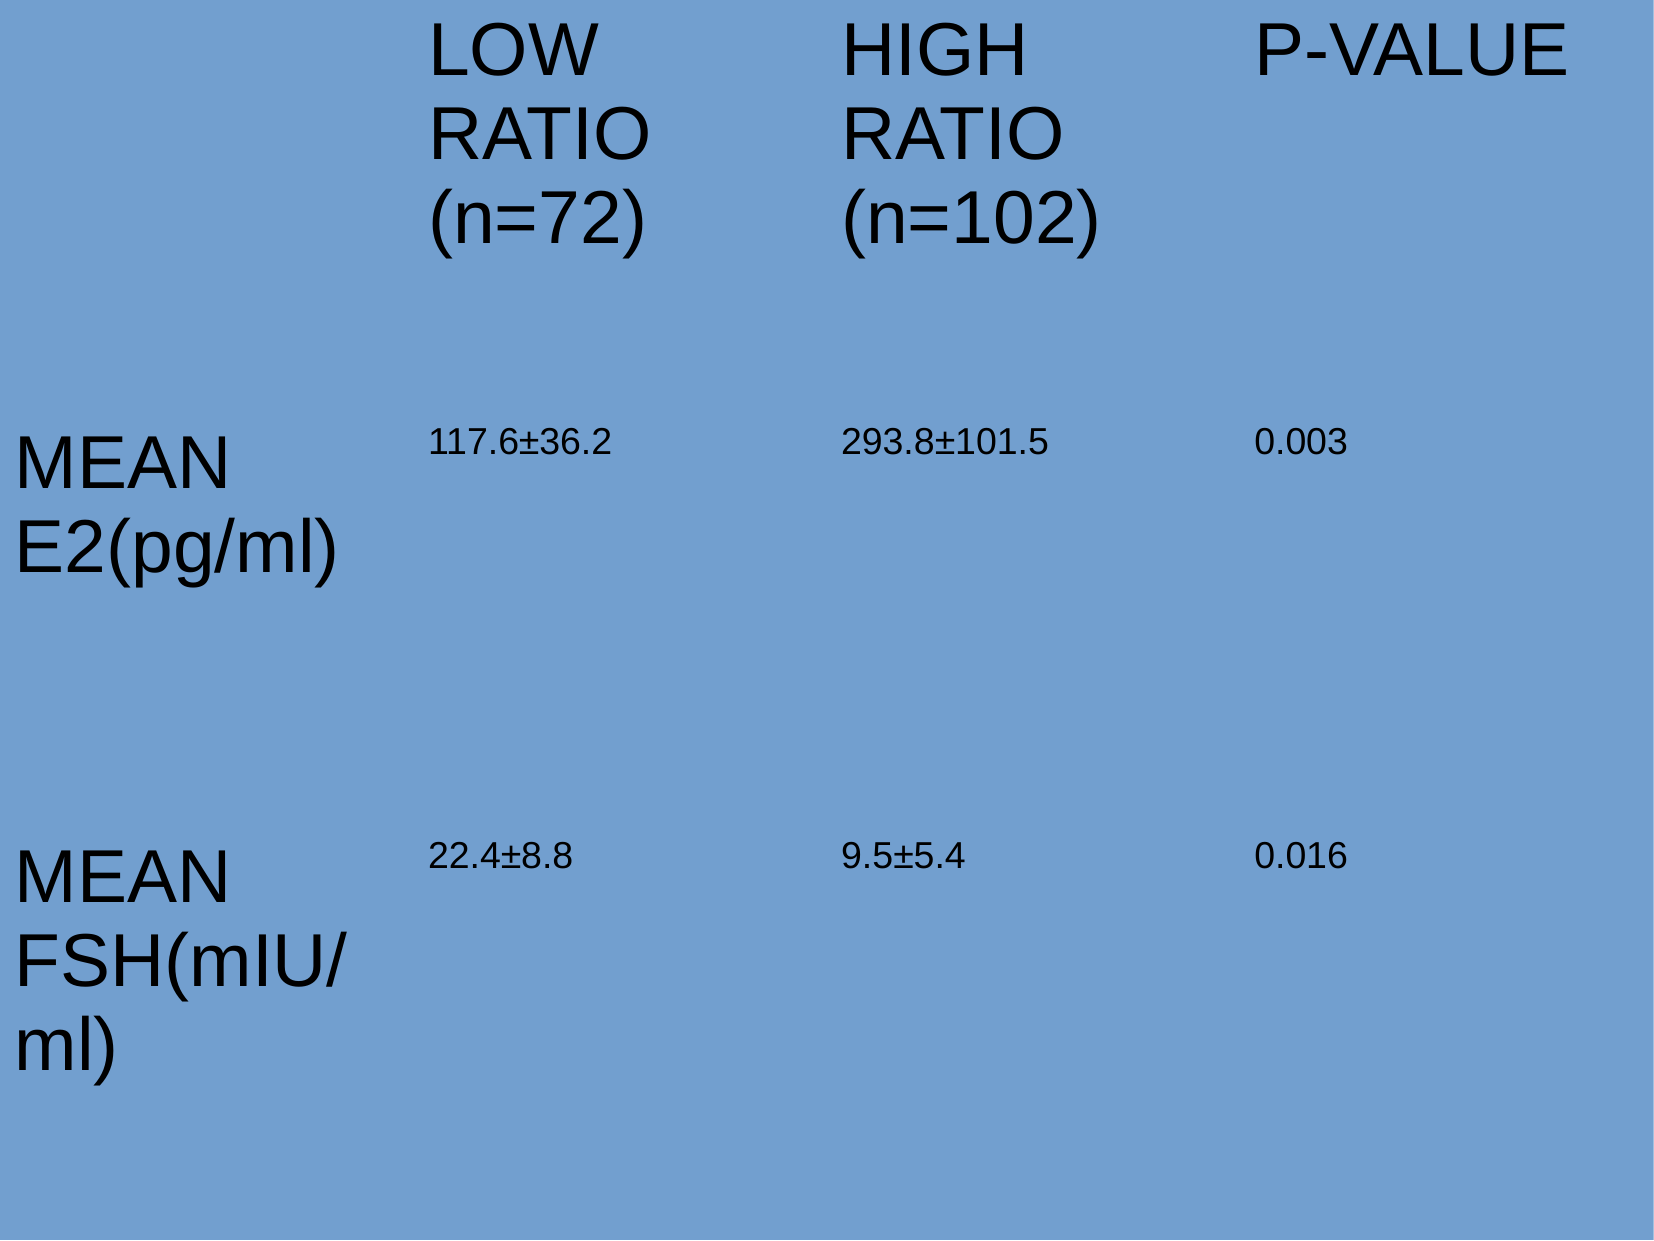

| | LOW RATIO (n=72) | HIGH RATIO (n=102) | P-VALUE |
| --- | --- | --- | --- |
| MEAN E2(pg/ml) | 117.6±36.2 | 293.8±101.5 | 0.003 |
| MEAN FSH(mIU/ml) | 22.4±8.8 | 9.5±5.4 | 0.016 |